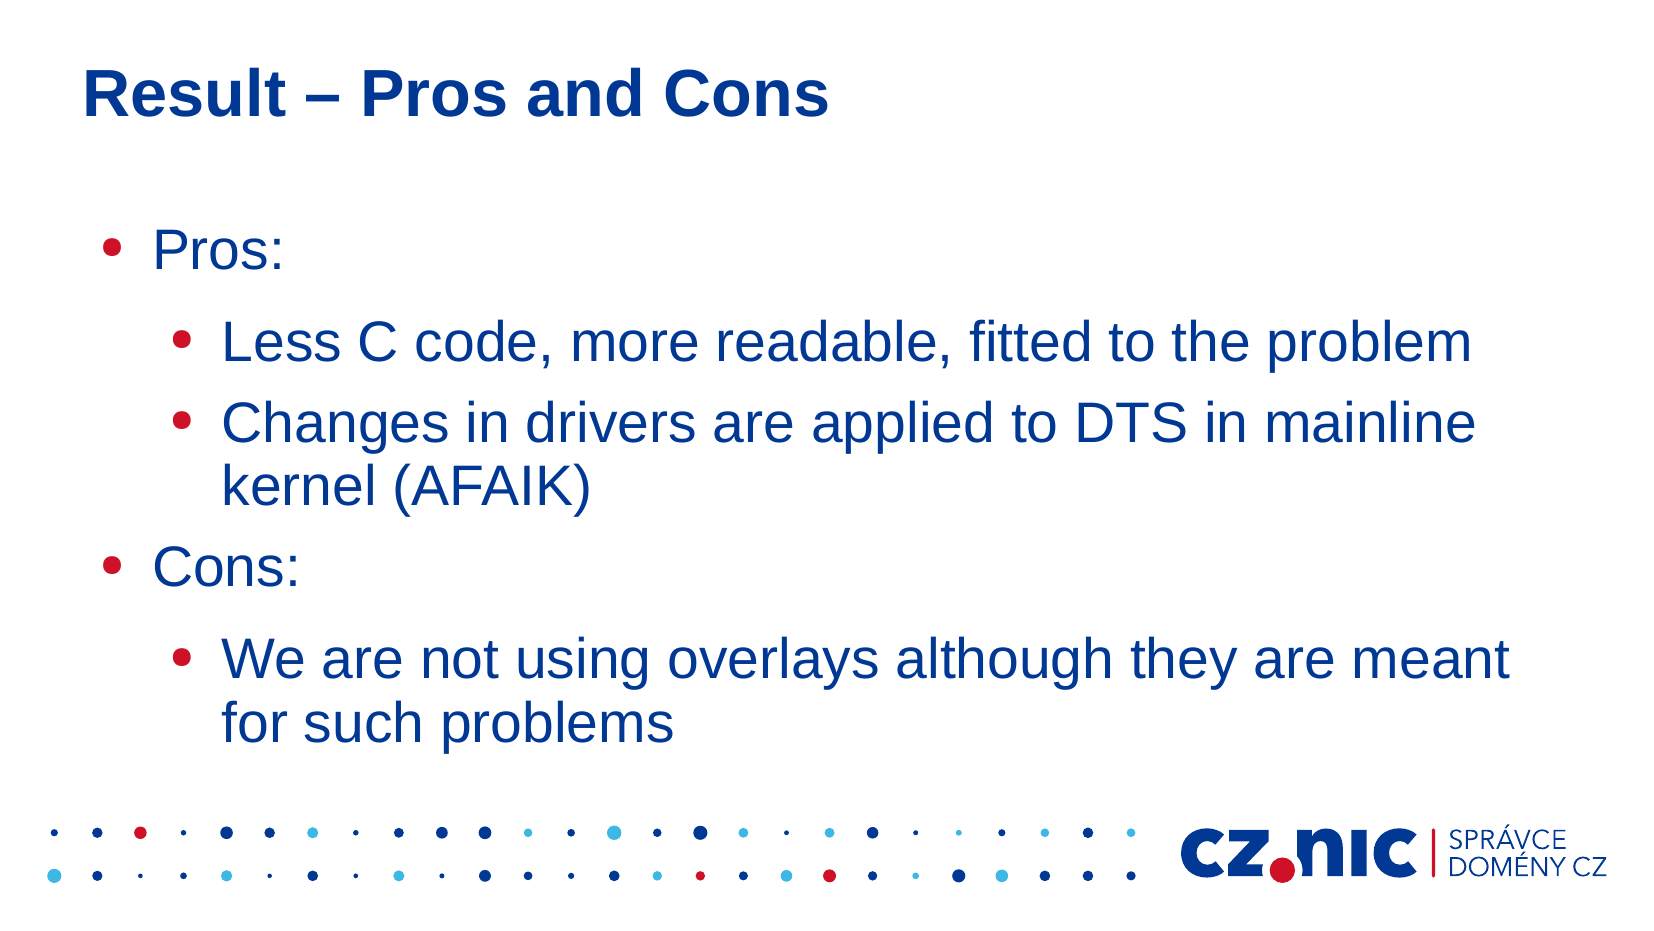

# Result – Pros and Cons
Pros:
Less C code, more readable, fitted to the problem
Changes in drivers are applied to DTS in mainline kernel (AFAIK)
Cons:
We are not using overlays although they are meant for such problems